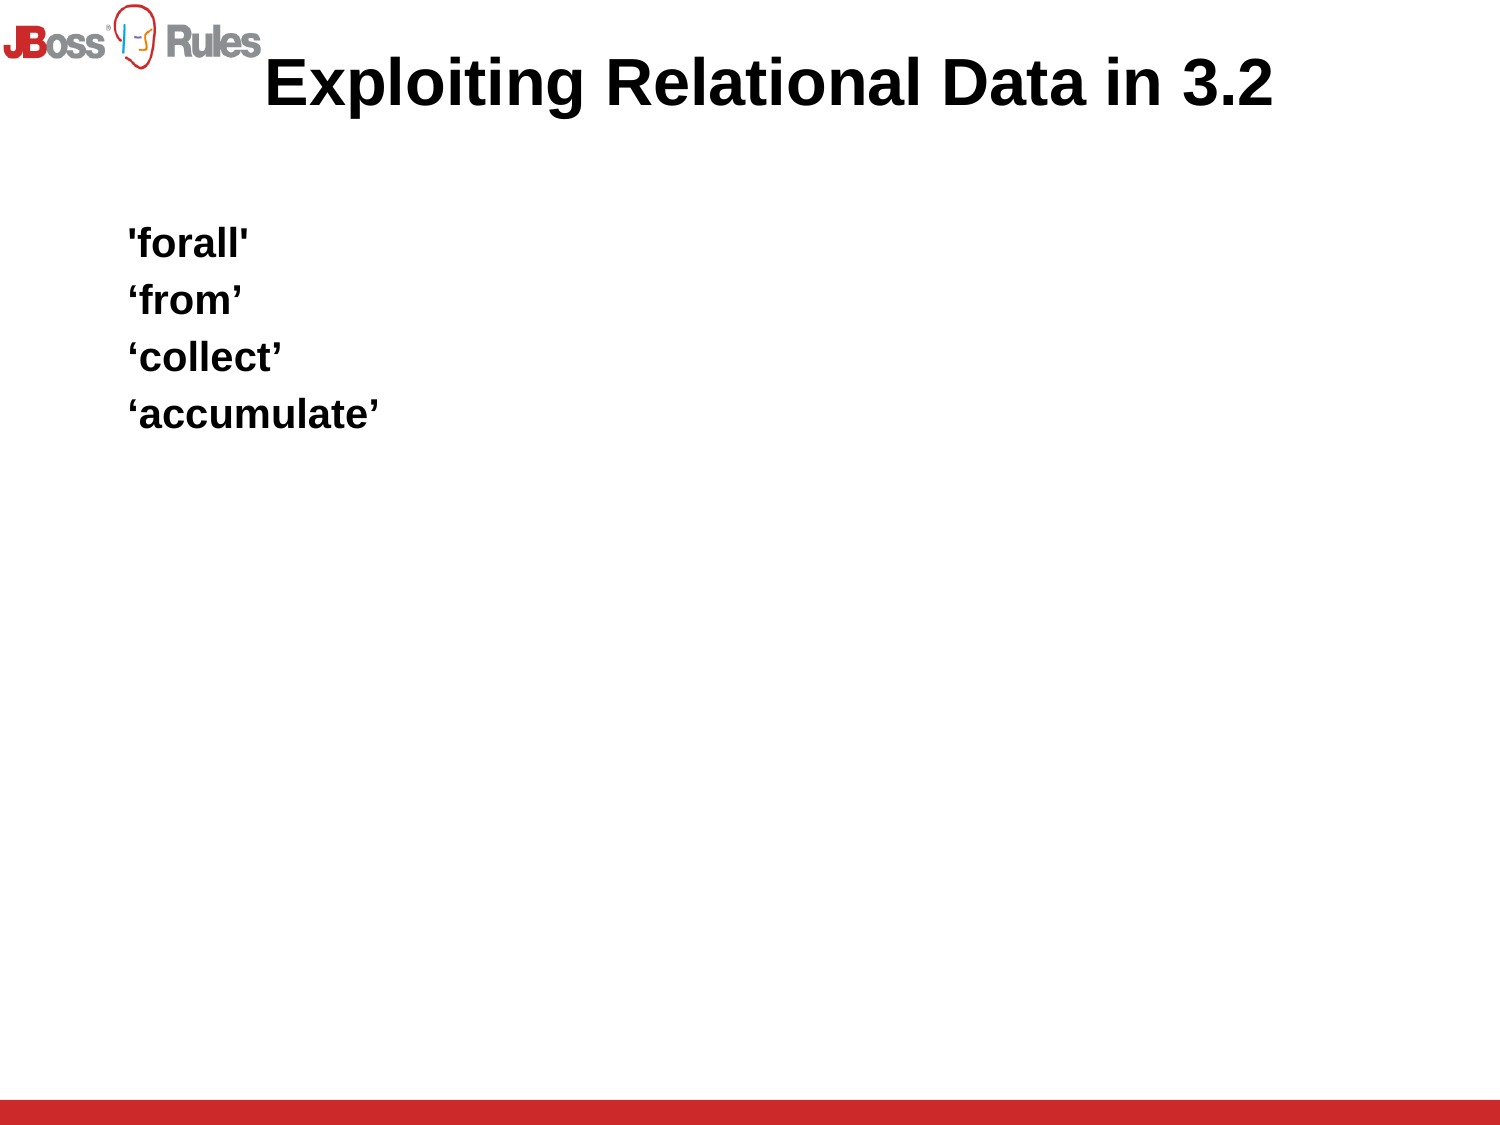

# Exploiting Relational Data in 3.2
'forall'
‘from’
‘collect’
‘accumulate’